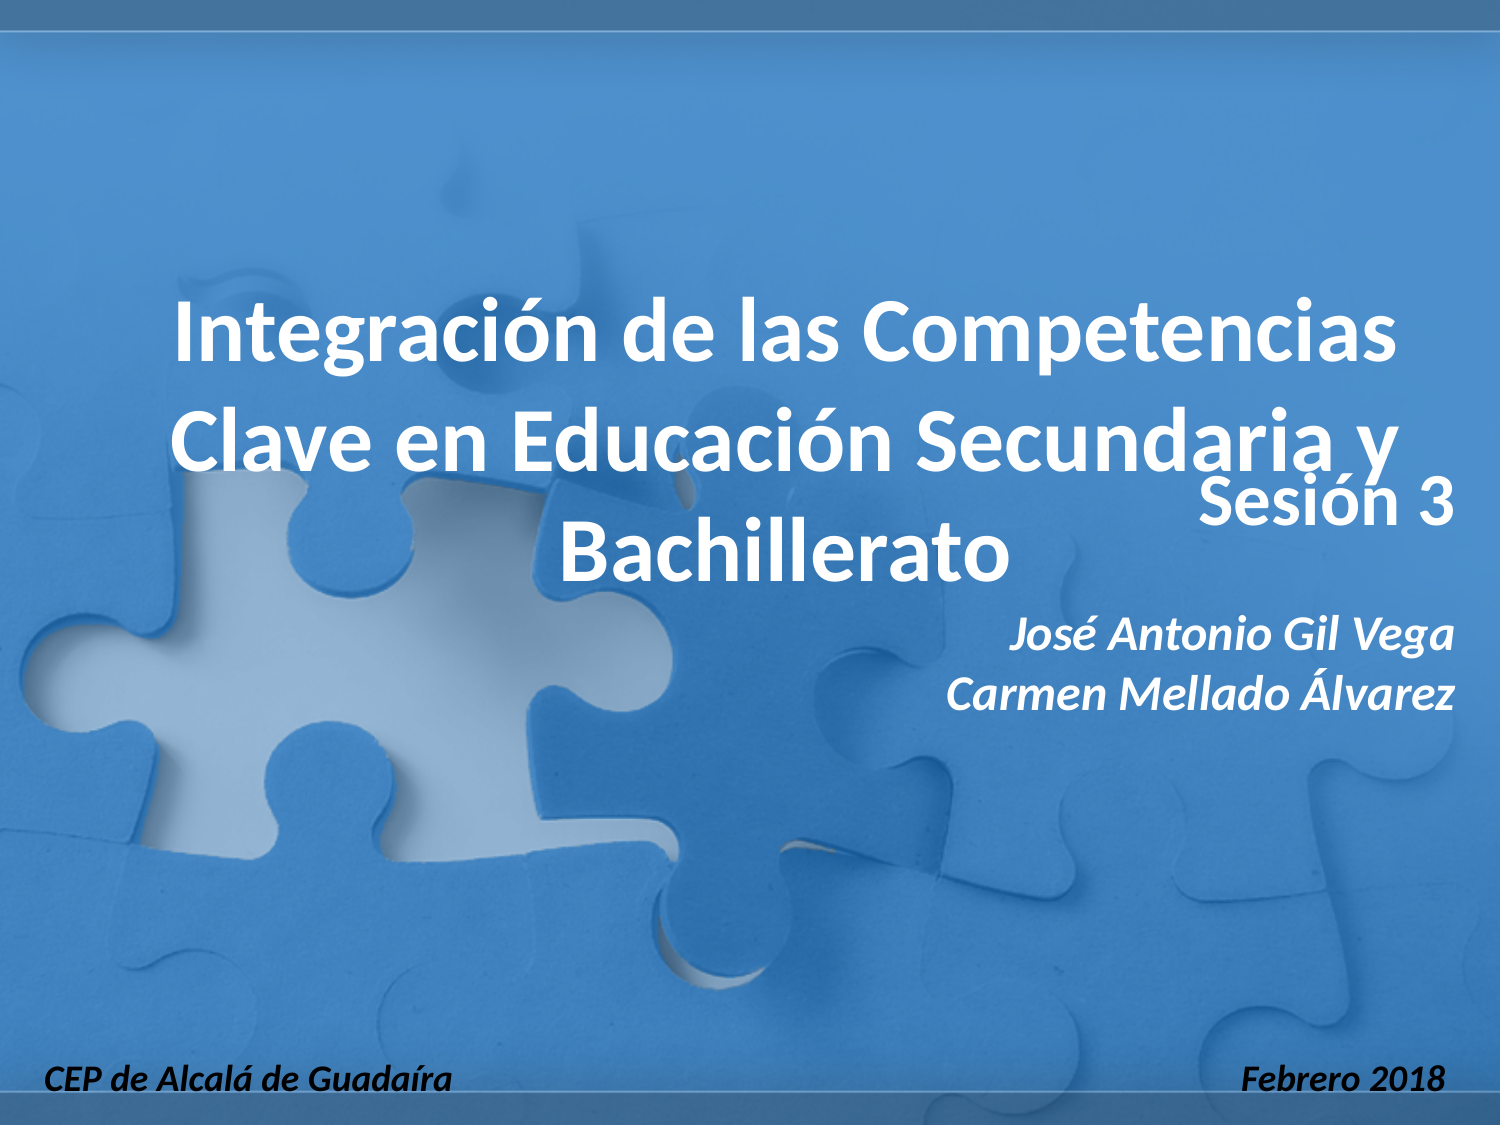

# Integración de las Competencias Clave en Educación Secundaria y Bachillerato
Sesión 3
José Antonio Gil Vega
Carmen Mellado Álvarez
CEP de Alcalá de Guadaíra Febrero 2018